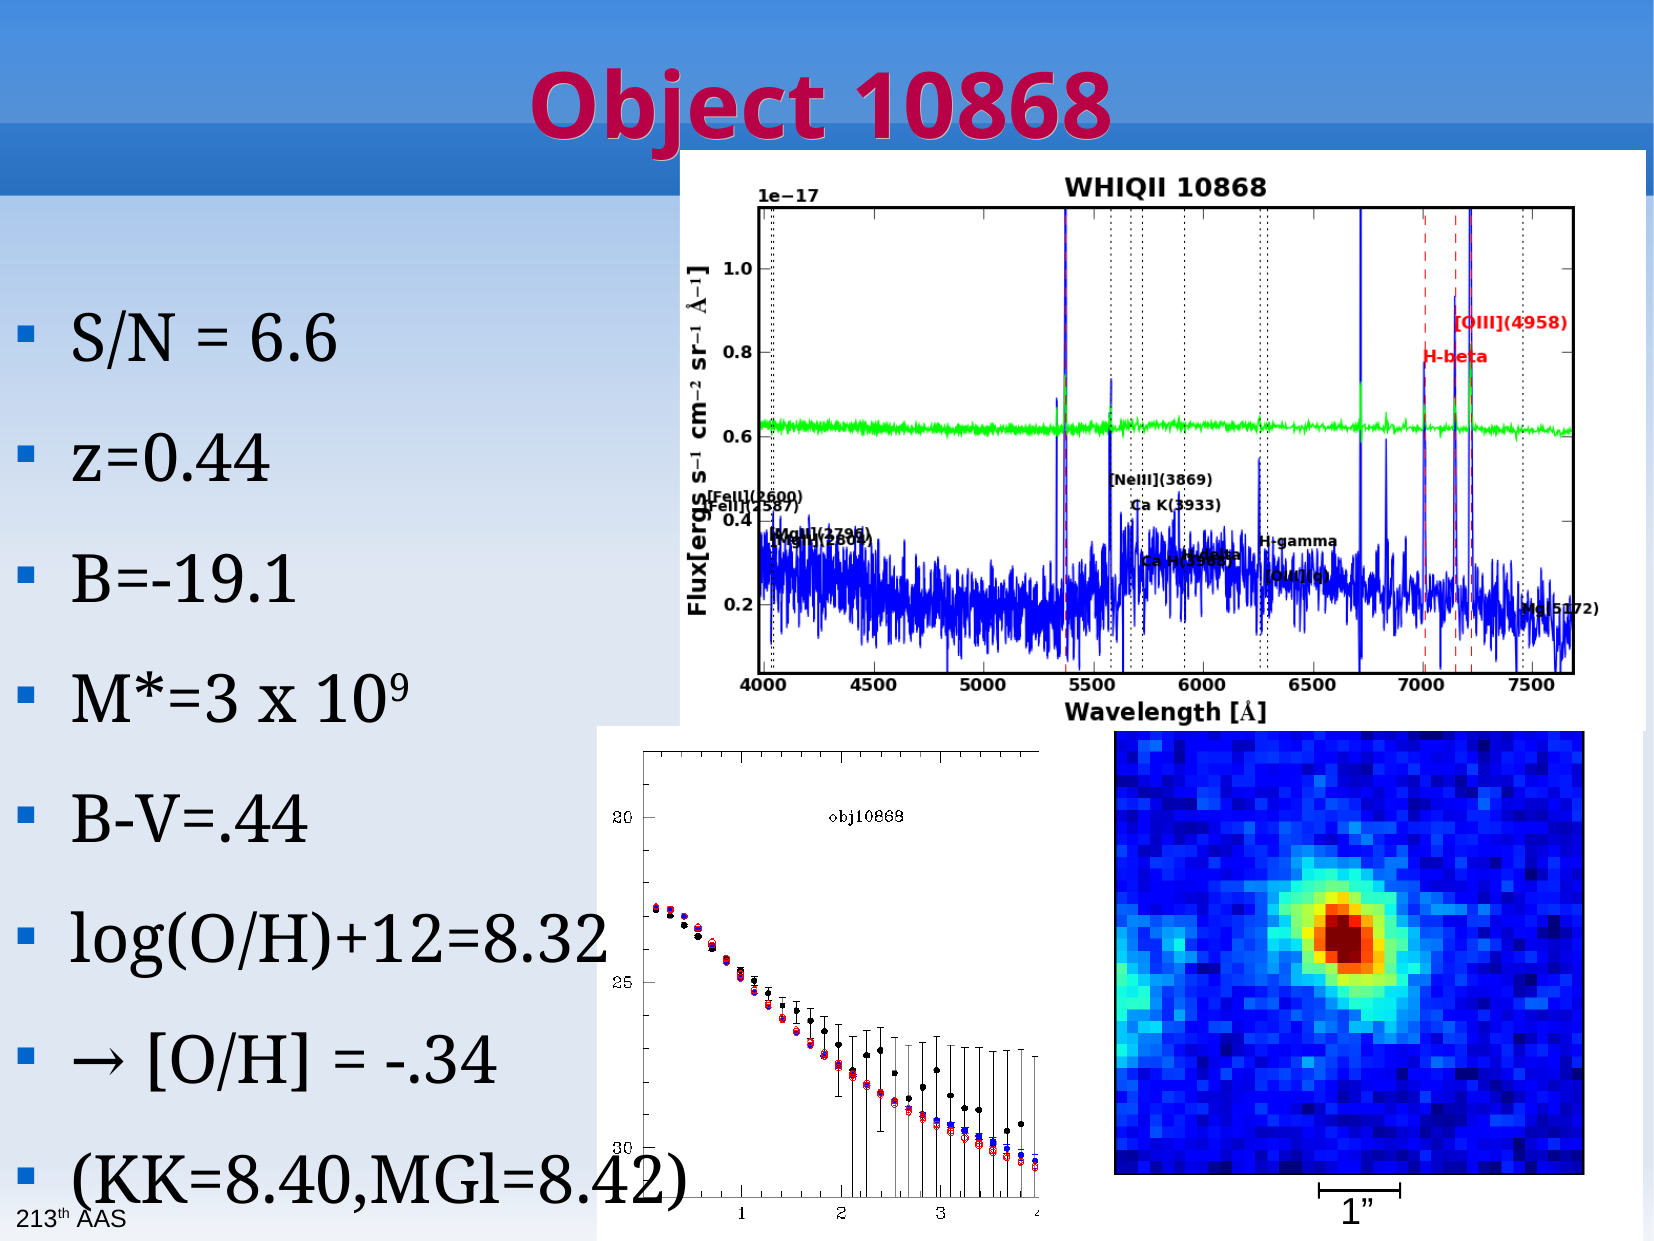

# Object 10868
S/N = 6.6
z=0.44
B=-19.1
M*=3 x 109
B-V=.44
log(O/H)+12=8.32
→ [O/H] = -.34
(KK=8.40,MGl=8.42)
1”